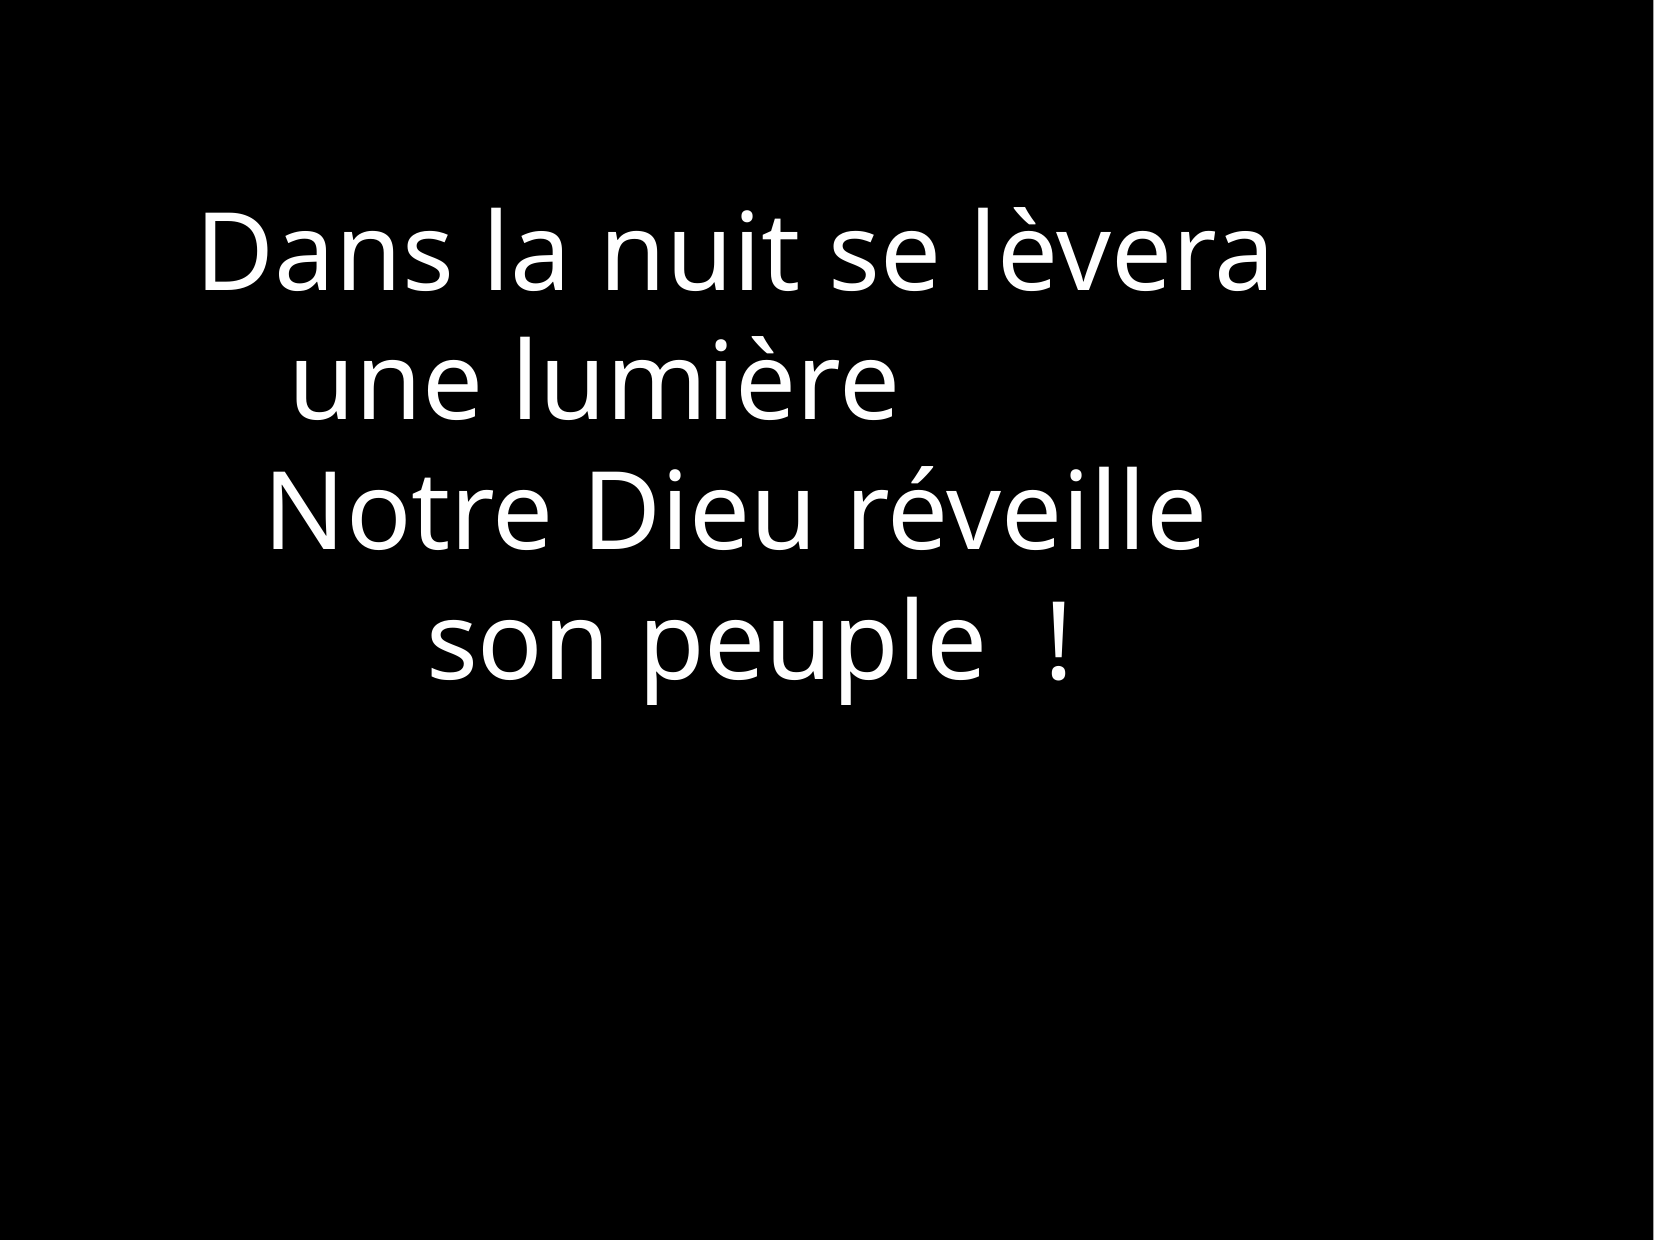

Dans la nuit se lèvera
une lumière
Notre Dieu réveille
son peuple !